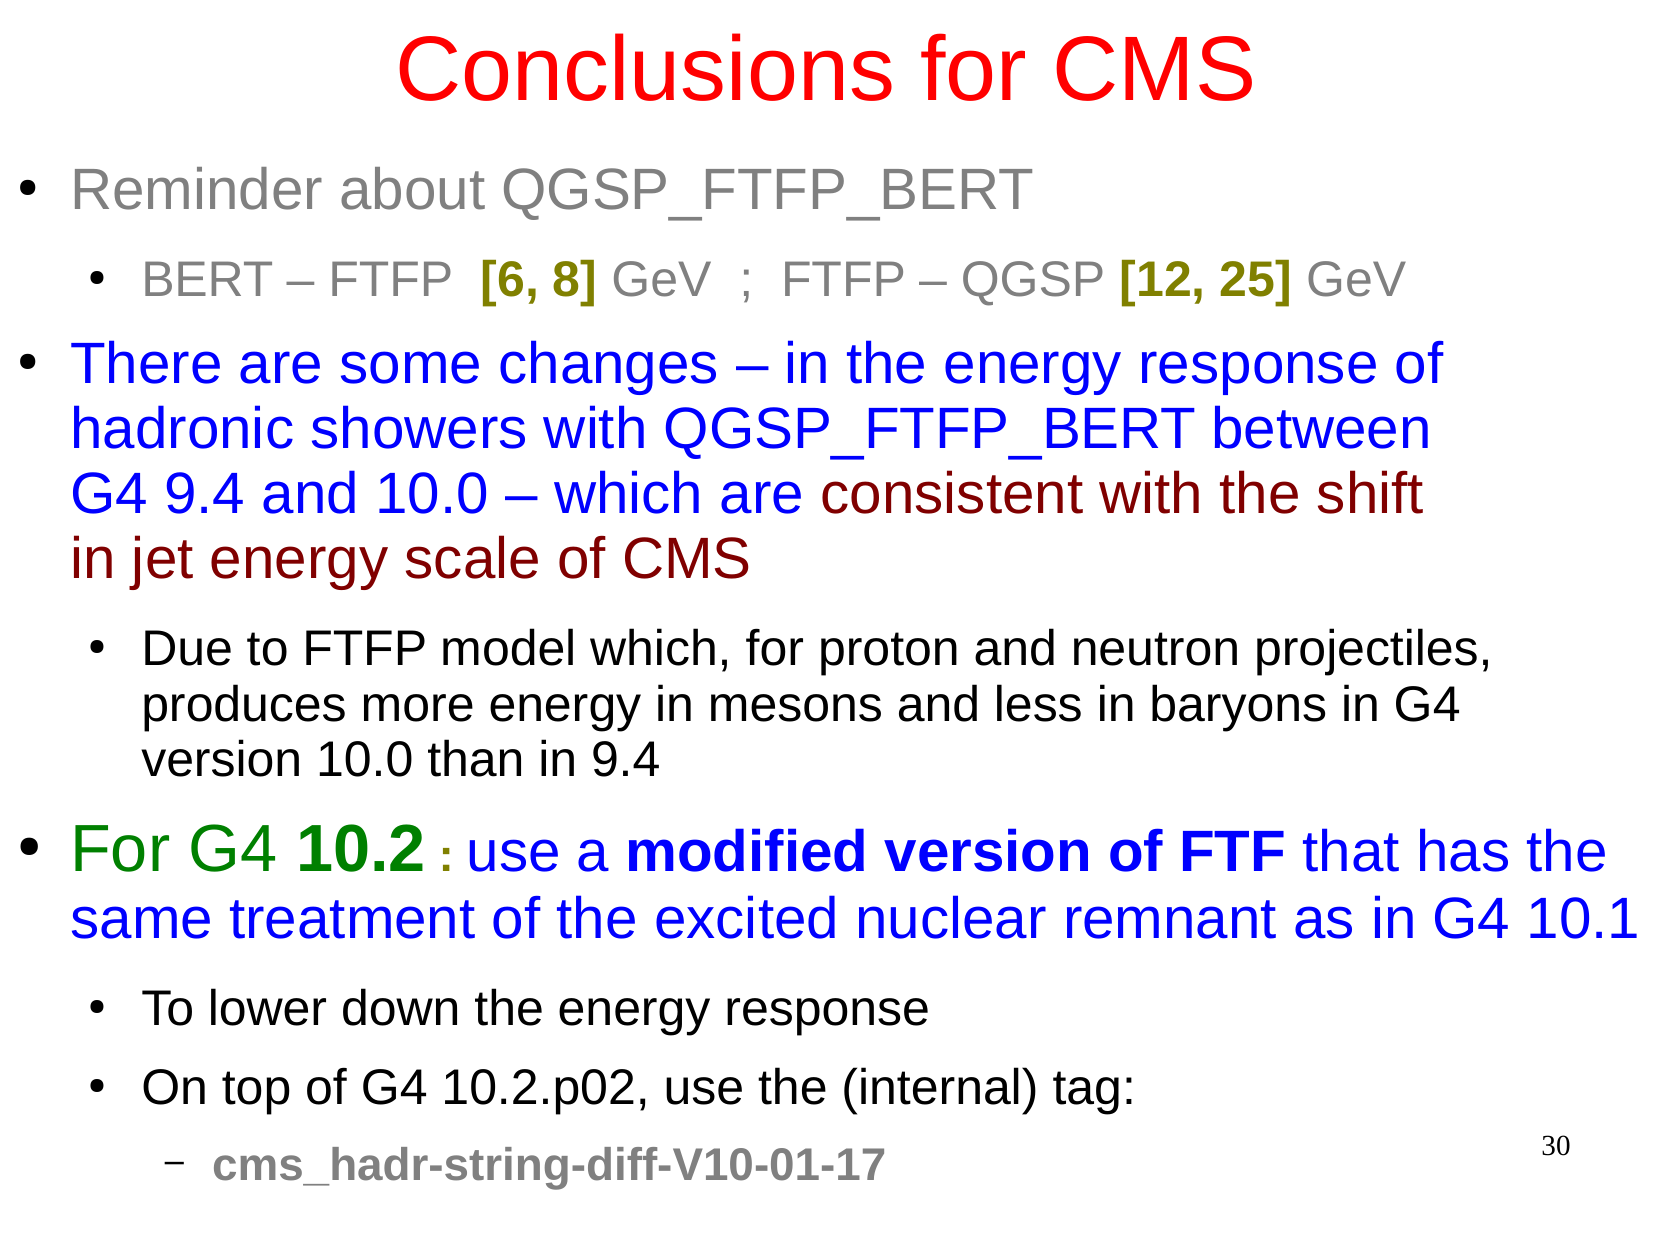

# Conclusions for CMS
Reminder about QGSP_FTFP_BERT
BERT – FTFP [6, 8] GeV ; FTFP – QGSP [12, 25] GeV
There are some changes – in the energy response of hadronic showers with QGSP_FTFP_BERT between
G4 9.4 and 10.0 – which are consistent with the shift
in jet energy scale of CMS
Due to FTFP model which, for proton and neutron projectiles, produces more energy in mesons and less in baryons in G4
version 10.0 than in 9.4
For G4 10.2 : use a modified version of FTF that has the same treatment of the excited nuclear remnant as in G4 10.1
To lower down the energy response
On top of G4 10.2.p02, use the (internal) tag:
cms_hadr-string-diff-V10-01-17
30